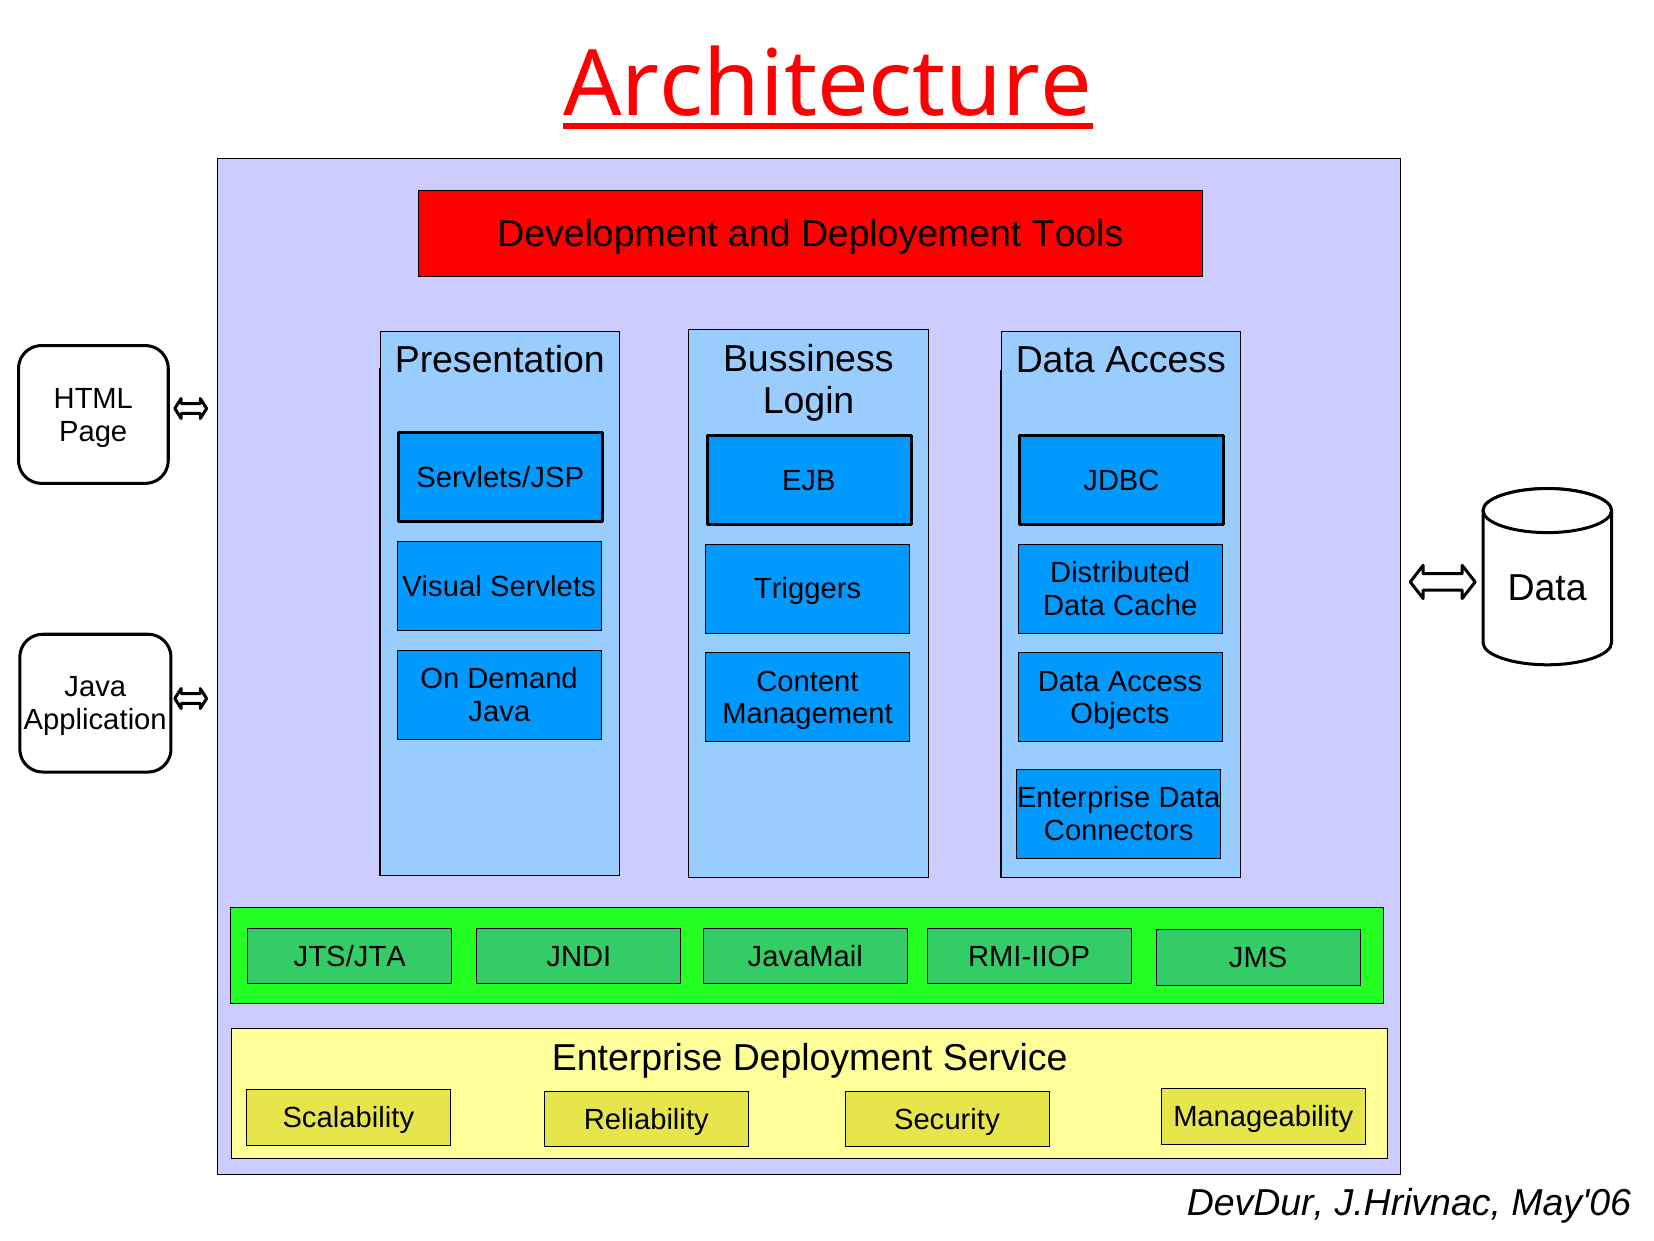

# Architecture
Development and Deployement Tools
Bussiness
Login
Presentation
Data Access
HTML
Page
Presentation
Presentation
Servlets/JSP
Servlets/JSP
EJB
Servlets/JSP
JDBC
Data
Visual Servlets
Visual Servlets
Triggers
Visual Servlets
Distributed
Data Cache
Java
Application
On Demand
Java
On Demand
Java
Content
Management
On Demand
Java
Data Access
Objects
Servlets/JSP
Servlets/JSP
Enterprise Data
Connectors
RMI-IIOP
JTS/JTA
JNDI
JavaMail
JMS
Enterprise Deployment Service
Manageability
Scalability
Reliability
Security
DevDur, J.Hrivnac, May'06